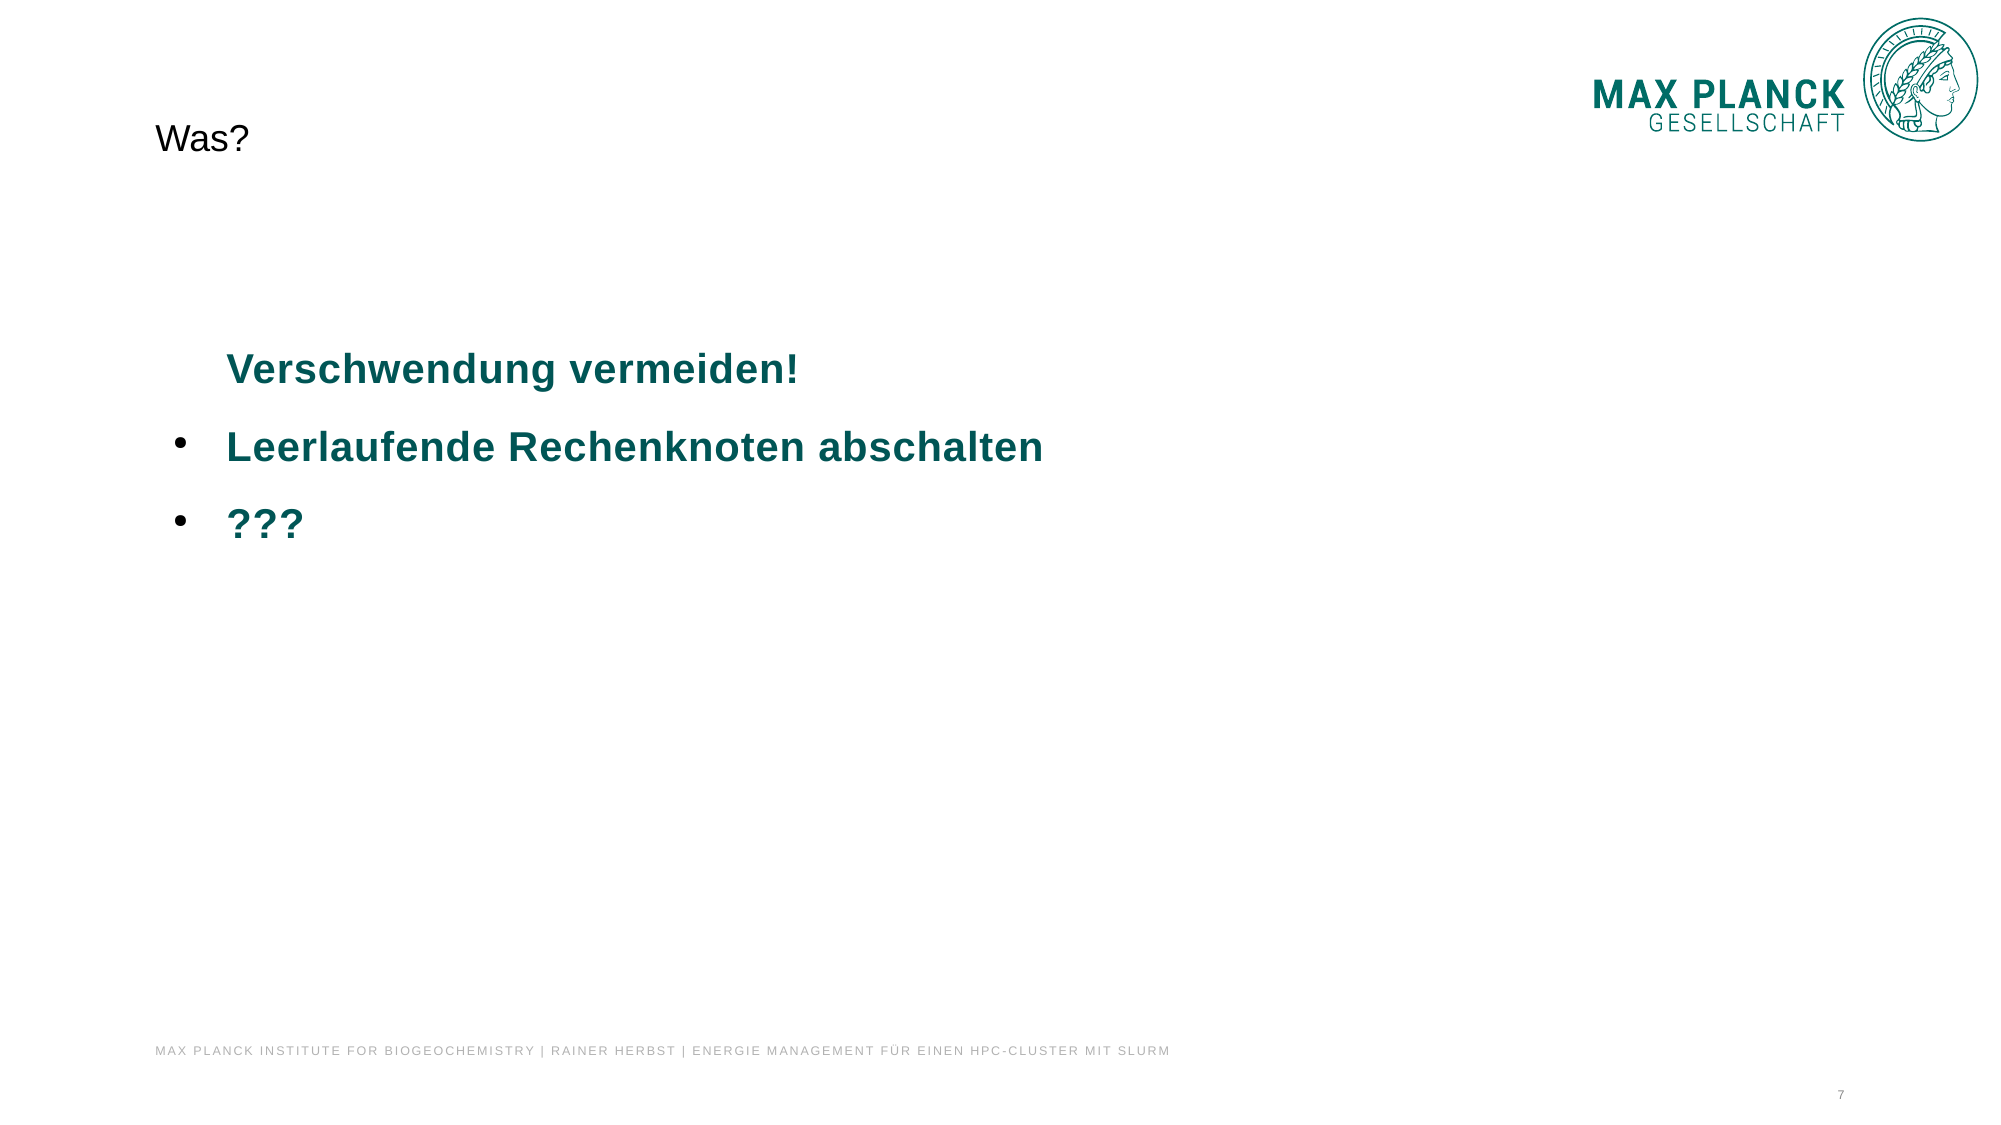

Was?
# Verschwendung vermeiden!
Leerlaufende Rechenknoten abschalten
???
Max Planck Institute for Biogeochemistry | Rainer Herbst | Energie Management für einen HPC-Cluster mit Slurm